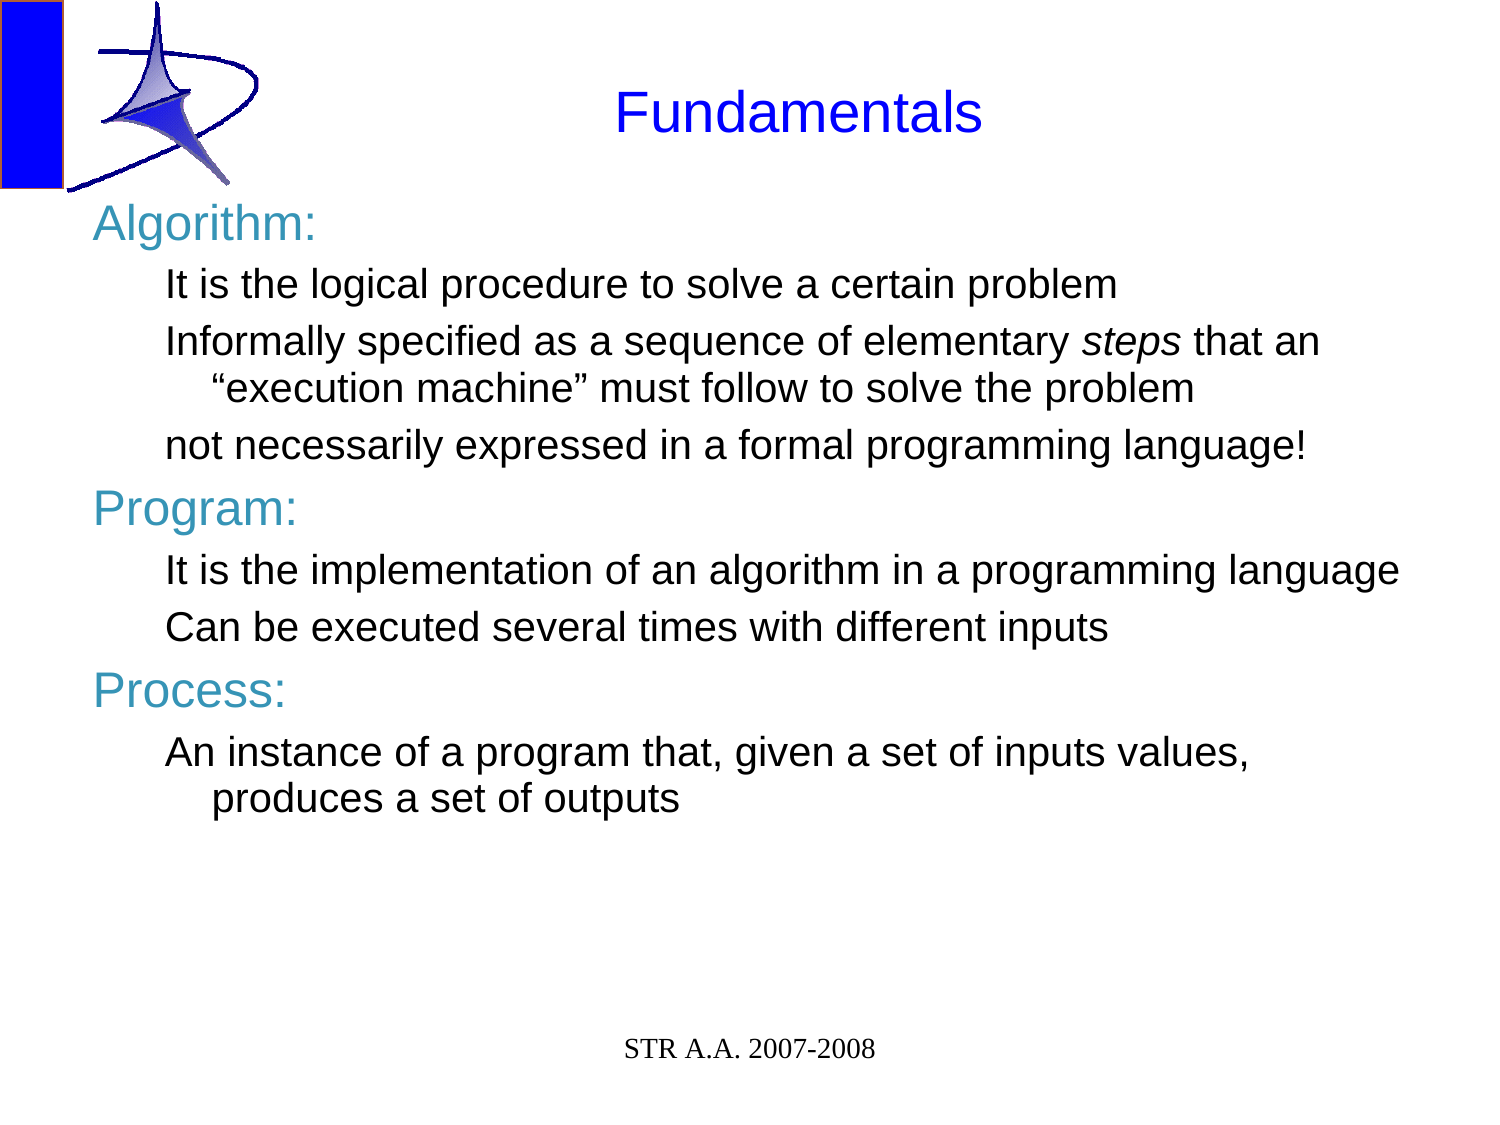

# Fundamentals
Algorithm:
It is the logical procedure to solve a certain problem
Informally specified as a sequence of elementary steps that an “execution machine” must follow to solve the problem
not necessarily expressed in a formal programming language!
Program:
It is the implementation of an algorithm in a programming language
Can be executed several times with different inputs
Process:
An instance of a program that, given a set of inputs values, produces a set of outputs
STR A.A. 2007-2008